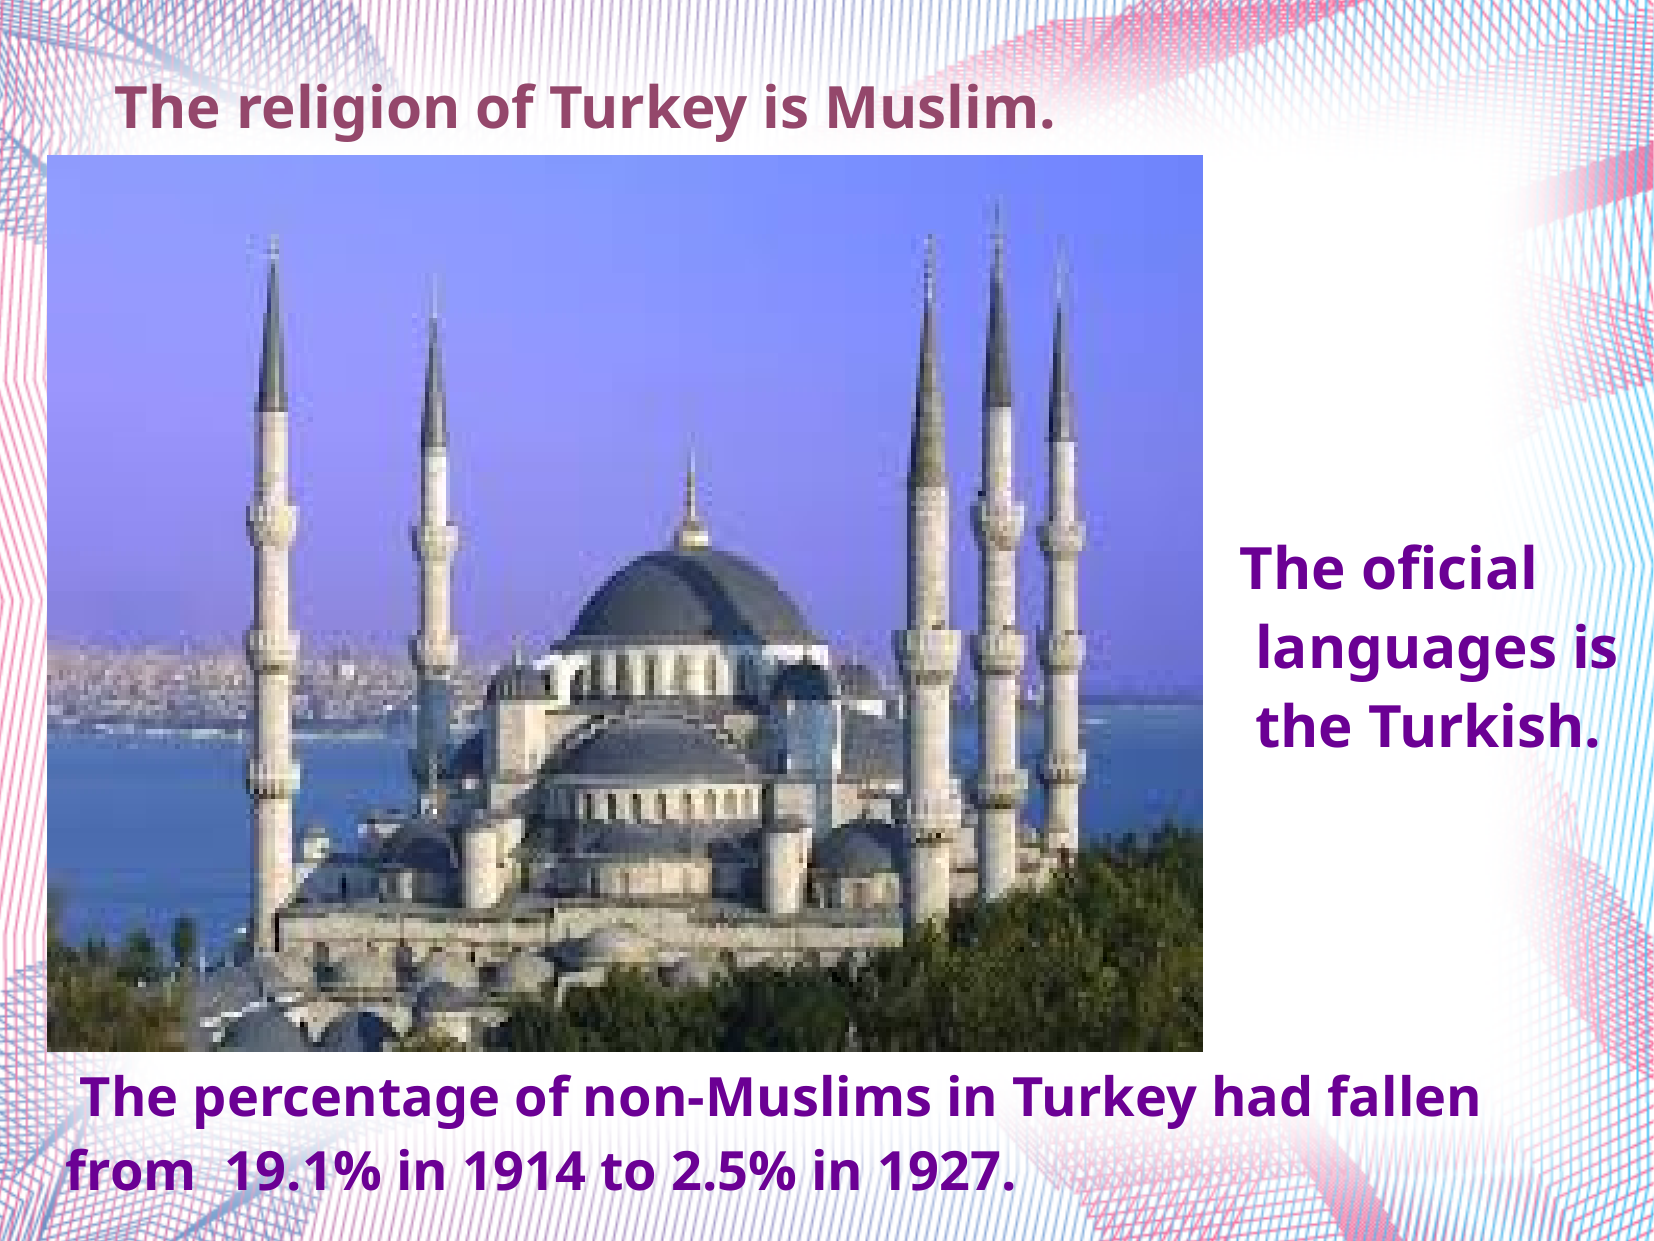

The religion of Turkey is Muslim.
The oficial
 languages is
 the Turkish.
 The percentage of non-Muslims in Turkey had fallen from 19.1% in 1914 to 2.5% in 1927.